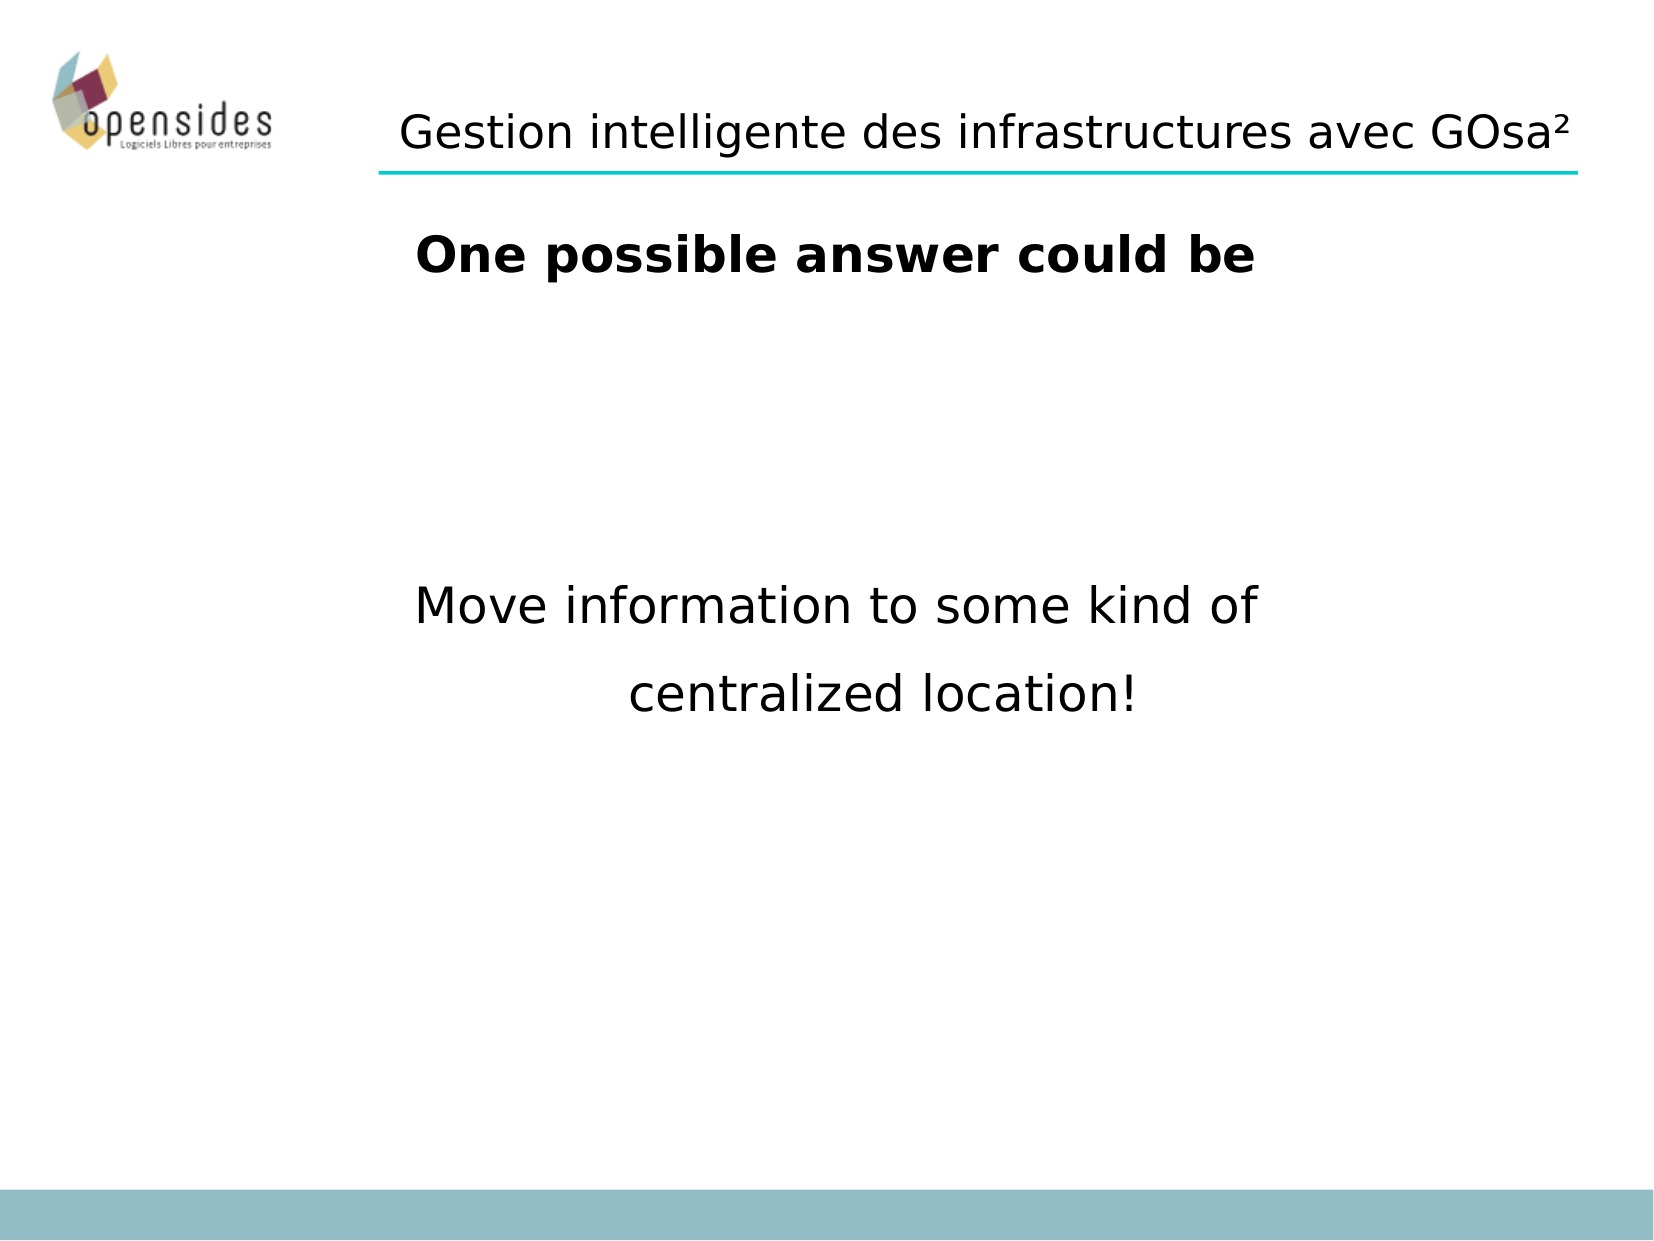

Gestion intelligente des infrastructures avec GOsa²
# One possible answer could be
Move information to some kind of
 centralized location!